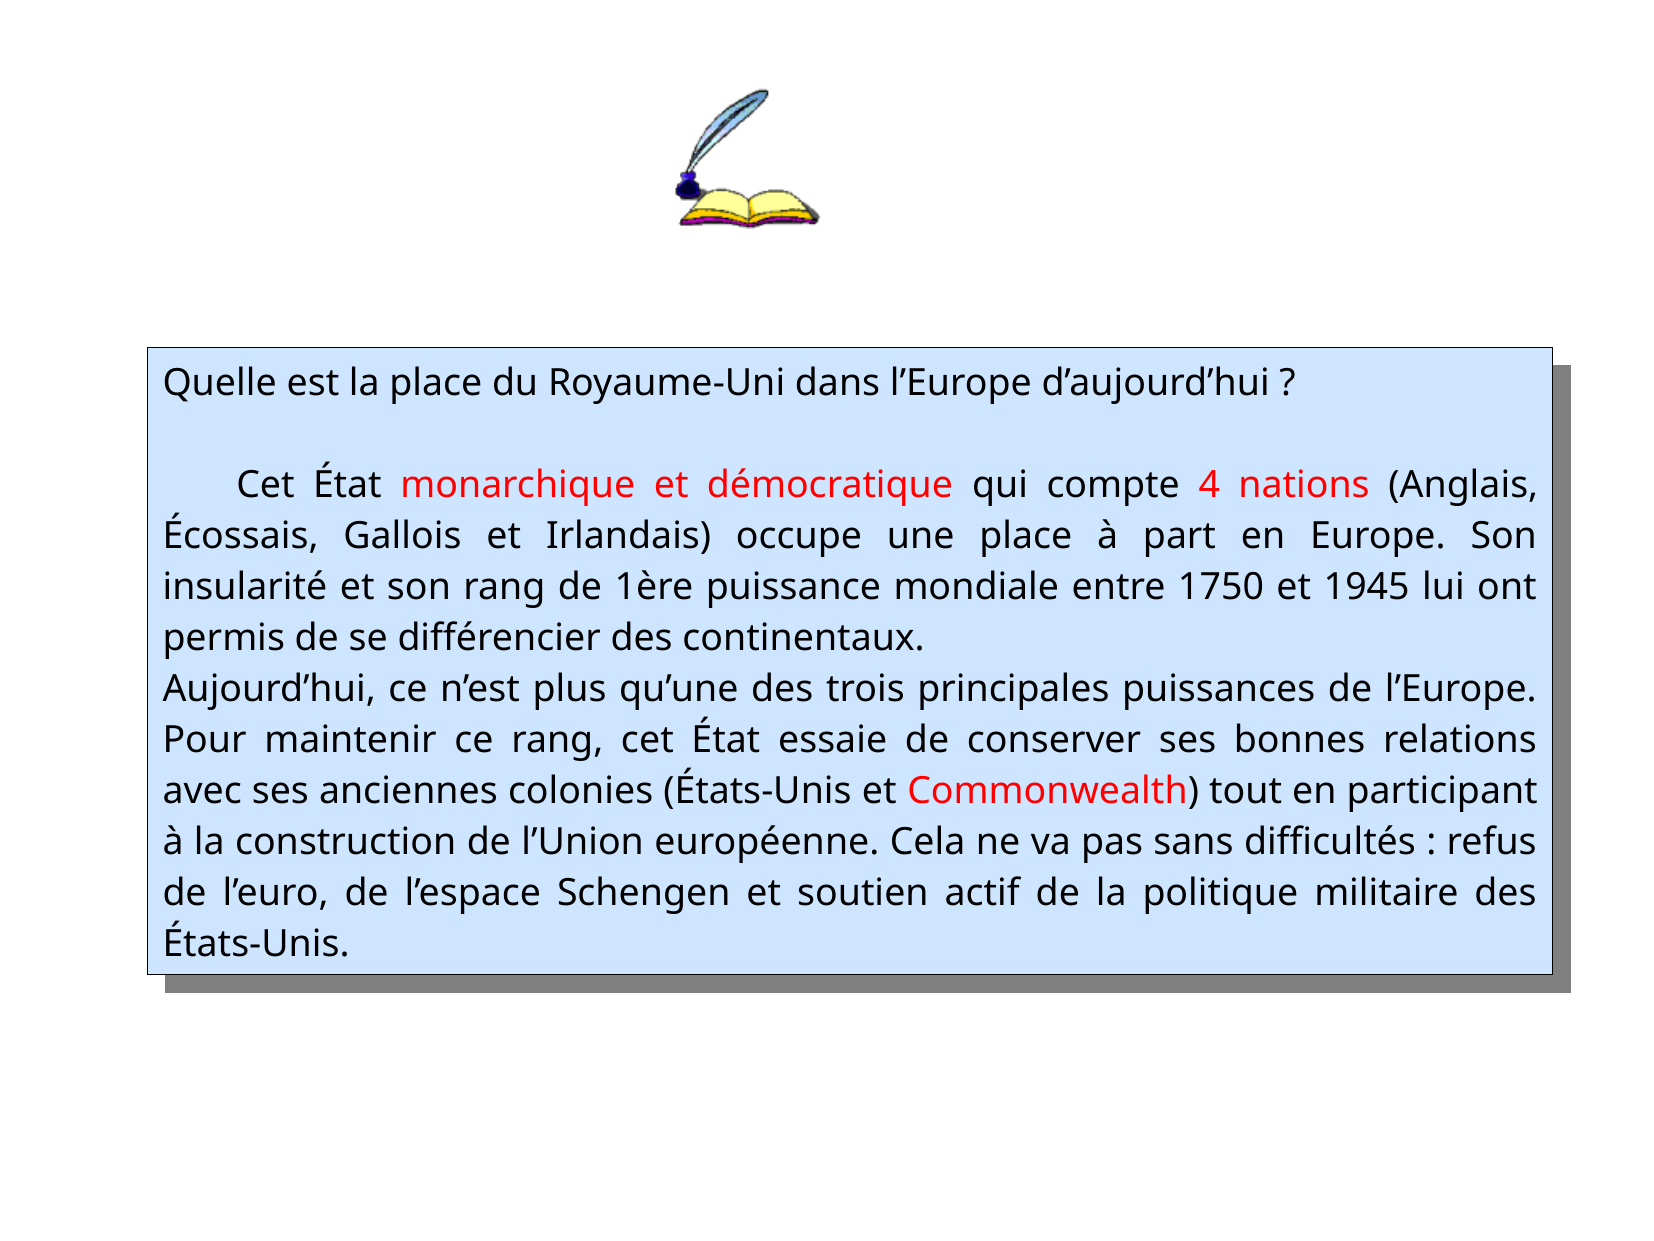

Quelle est la place du Royaume-Uni dans l’Europe d’aujourd’hui ?
	Cet État monarchique et démocratique qui compte 4 nations (Anglais, Écossais, Gallois et Irlandais) occupe une place à part en Europe. Son insularité et son rang de 1ère puissance mondiale entre 1750 et 1945 lui ont permis de se différencier des continentaux.
Aujourd’hui, ce n’est plus qu’une des trois principales puissances de l’Europe. Pour maintenir ce rang, cet État essaie de conserver ses bonnes relations avec ses anciennes colonies (États-Unis et Commonwealth) tout en participant à la construction de l’Union européenne. Cela ne va pas sans difficultés : refus de l’euro, de l’espace Schengen et soutien actif de la politique militaire des États-Unis.